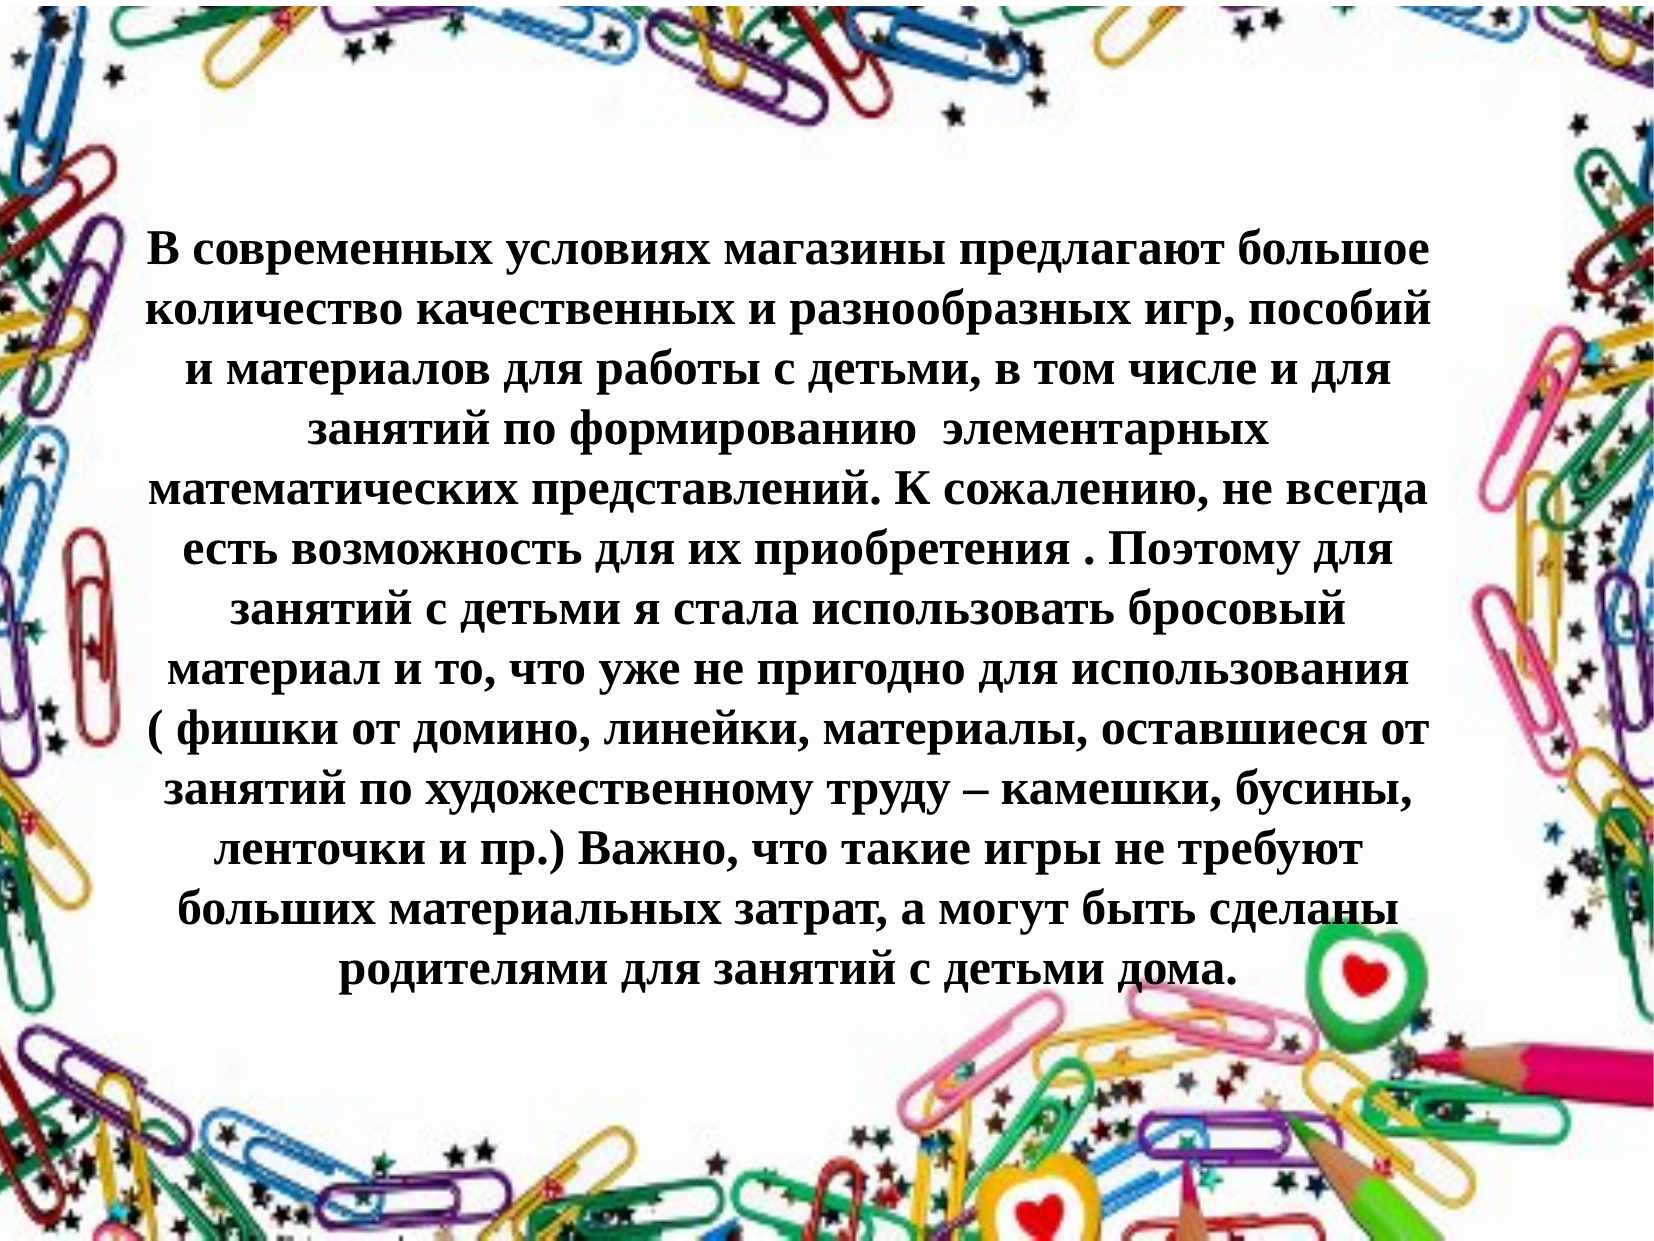

#
В современных условиях магазины предлагают большое количество качественных и разнообразных игр, пособий и материалов для работы с детьми, в том числе и для занятий по формированию элементарных математических представлений. К сожалению, не всегда есть возможность для их приобретения . Поэтому для занятий с детьми я стала использовать бросовый материал и то, что уже не пригодно для использования ( фишки от домино, линейки, материалы, оставшиеся от занятий по художественному труду – камешки, бусины, ленточки и пр.) Важно, что такие игры не требуют больших материальных затрат, а могут быть сделаны родителями для занятий с детьми дома.